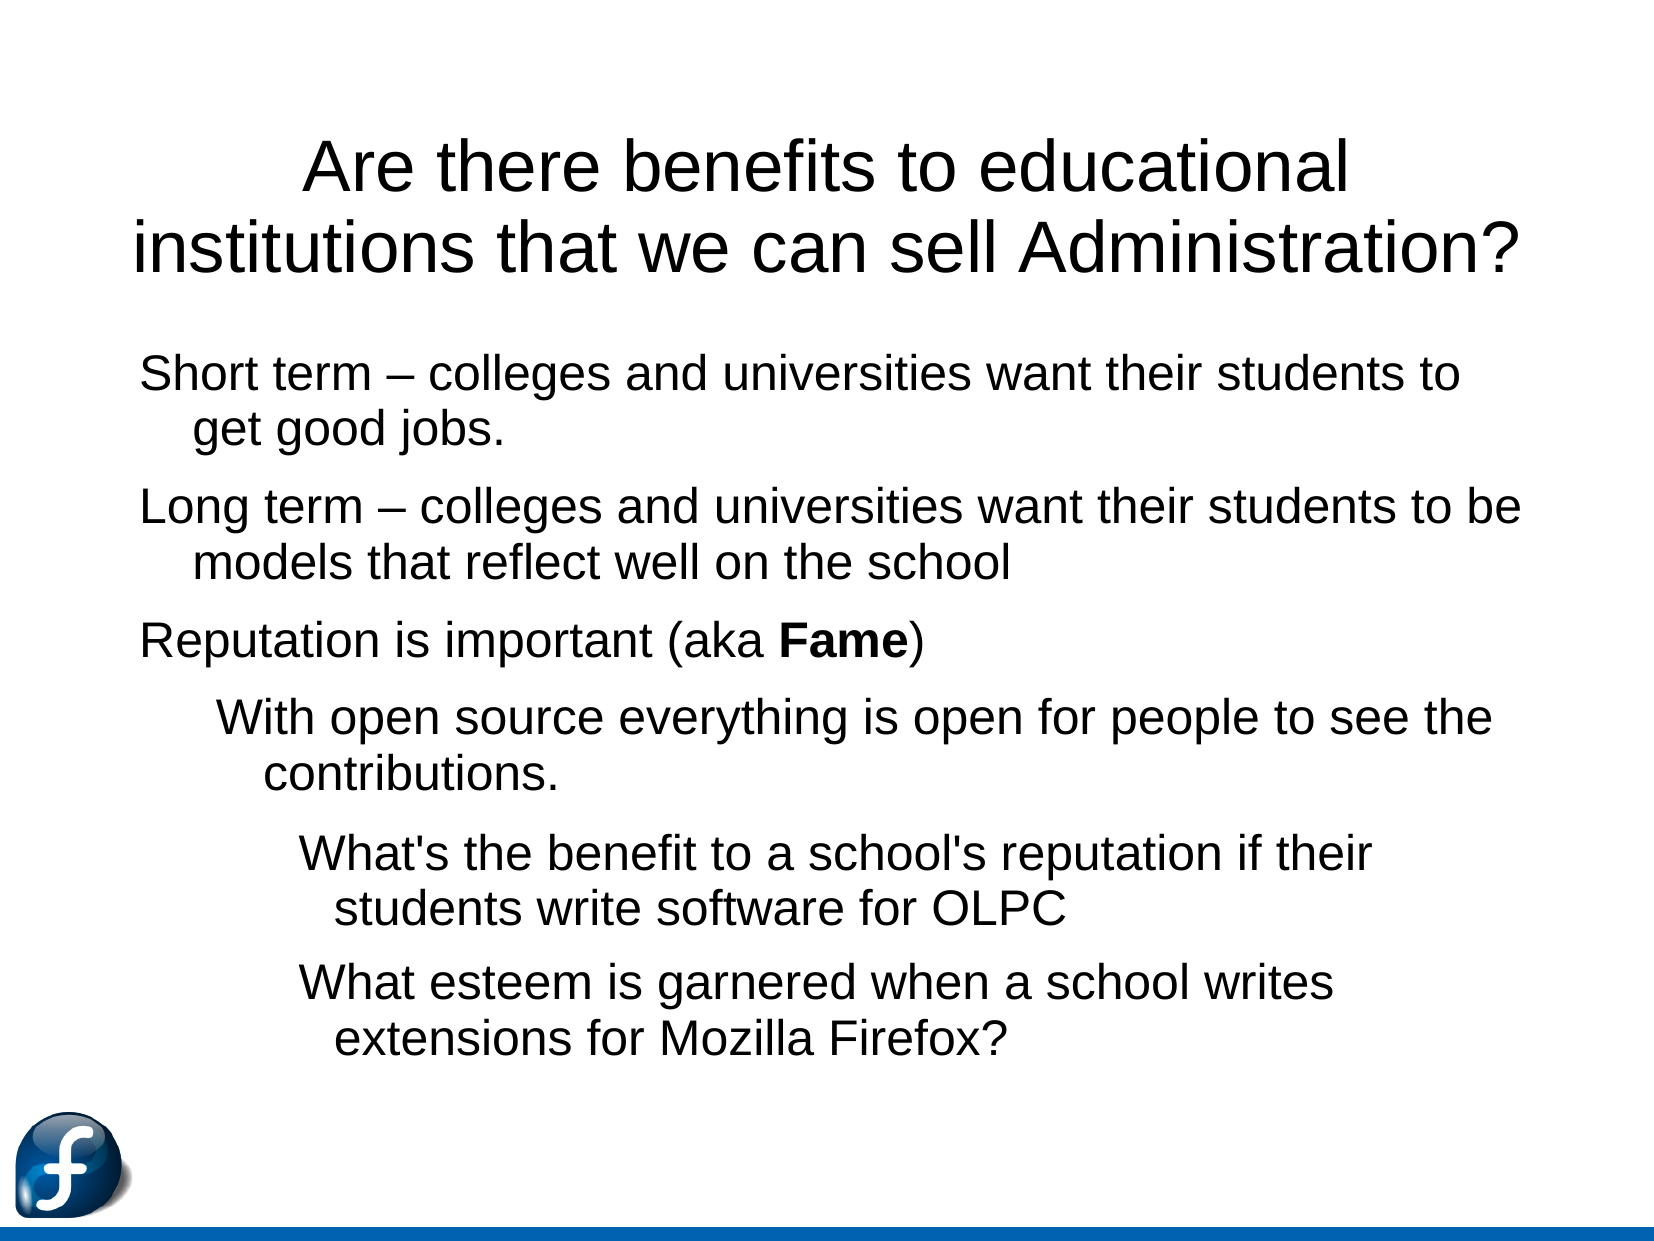

# Are there benefits to educational institutions that we can sell Administration?
Short term – colleges and universities want their students to get good jobs.
Long term – colleges and universities want their students to be models that reflect well on the school
Reputation is important (aka Fame)
With open source everything is open for people to see the contributions.
What's the benefit to a school's reputation if their students write software for OLPC
What esteem is garnered when a school writes extensions for Mozilla Firefox?